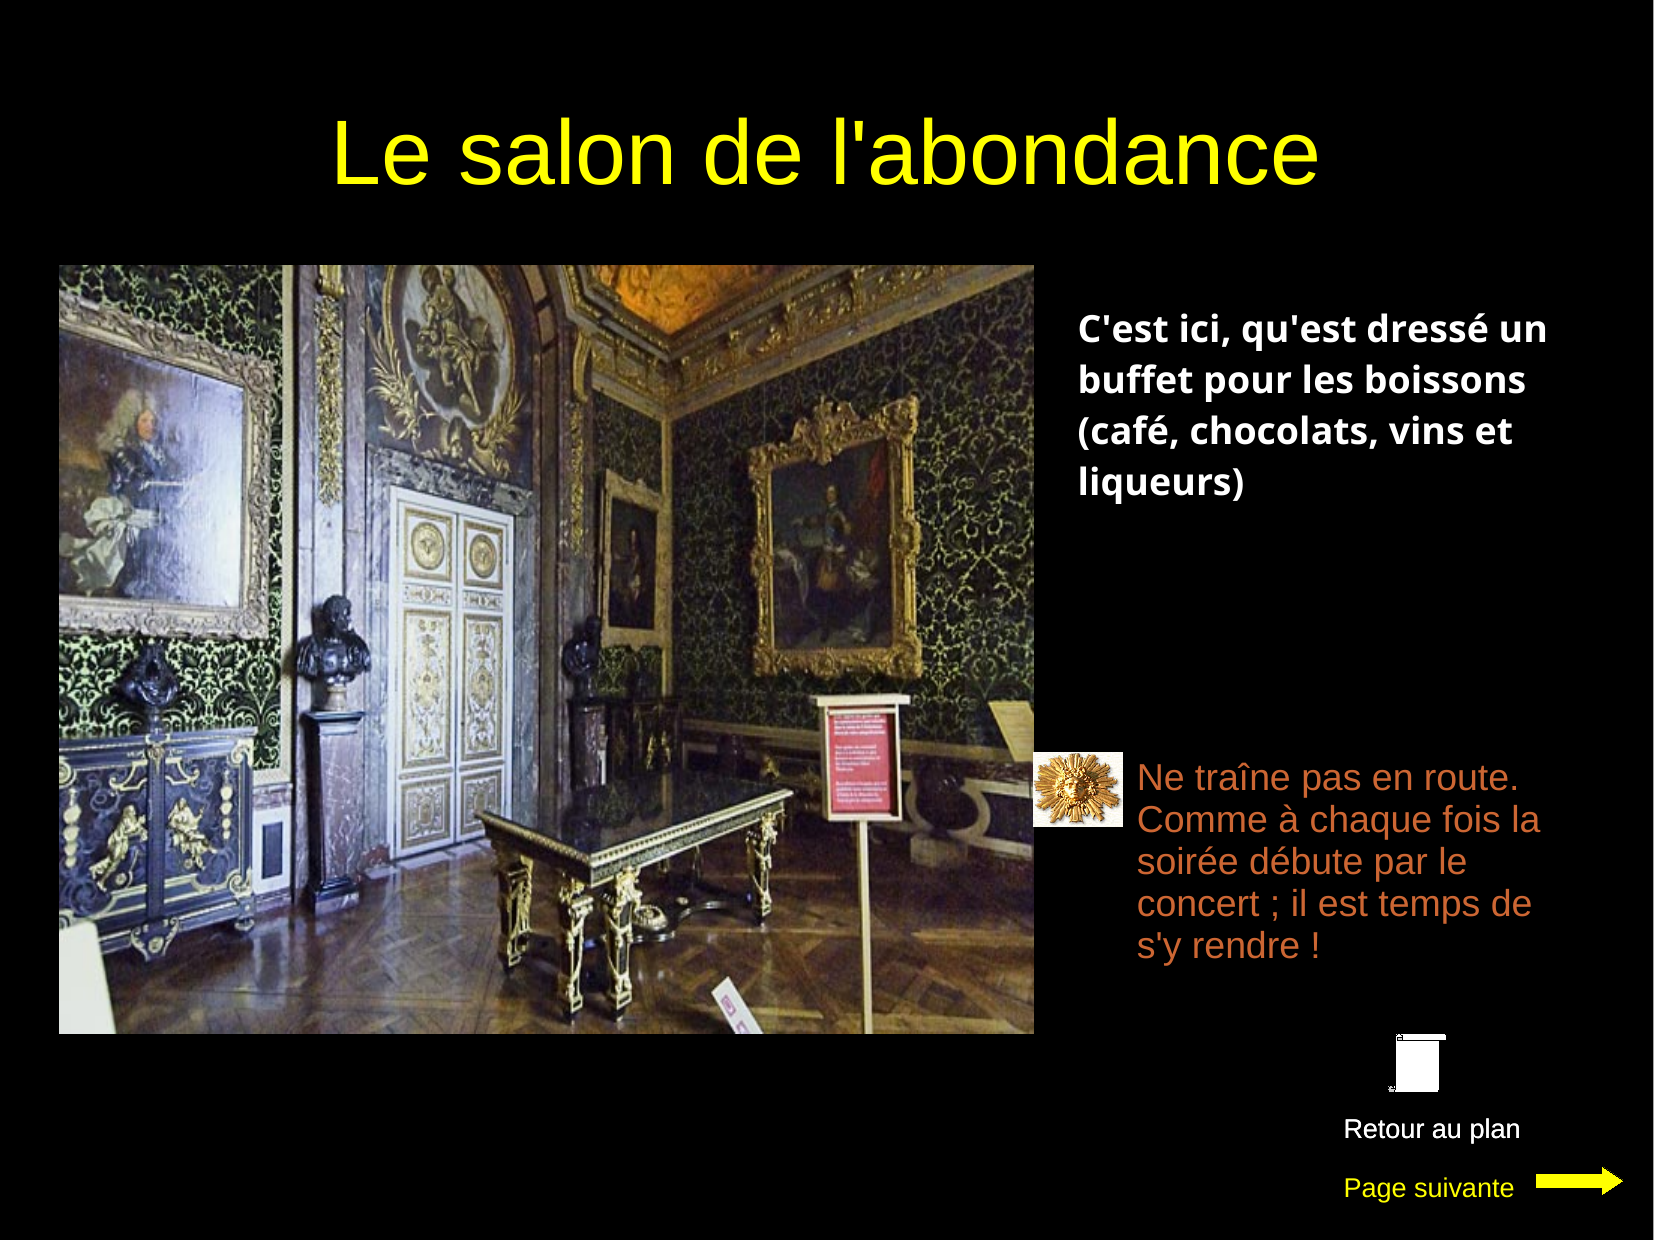

# Le salon de l'abondance
C'est ici, qu'est dressé un buffet pour les boissons (café, chocolats, vins et liqueurs)
Ne traîne pas en route. Comme à chaque fois la soirée débute par le concert ; il est temps de s'y rendre !
Retour au plan
Retour au plan
Page suivante